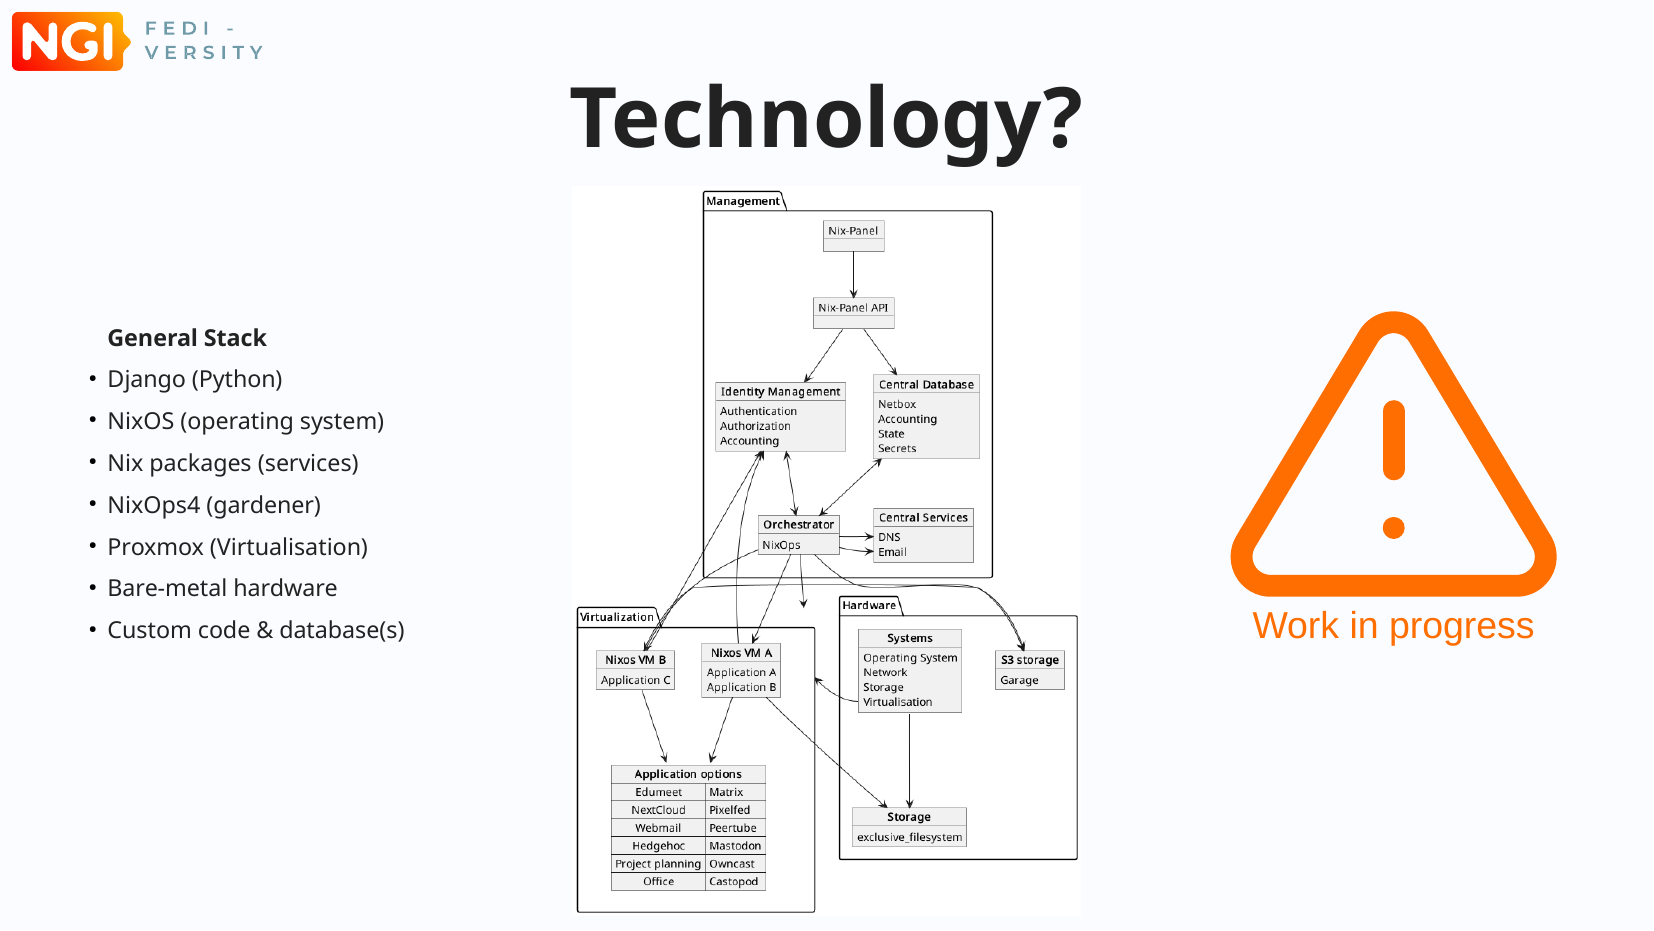

# Technology?
Work in progress
General Stack
Django (Python)
NixOS (operating system)
Nix packages (services)
NixOps4 (gardener)
Proxmox (Virtualisation)
Bare-metal hardware
Custom code & database(s)